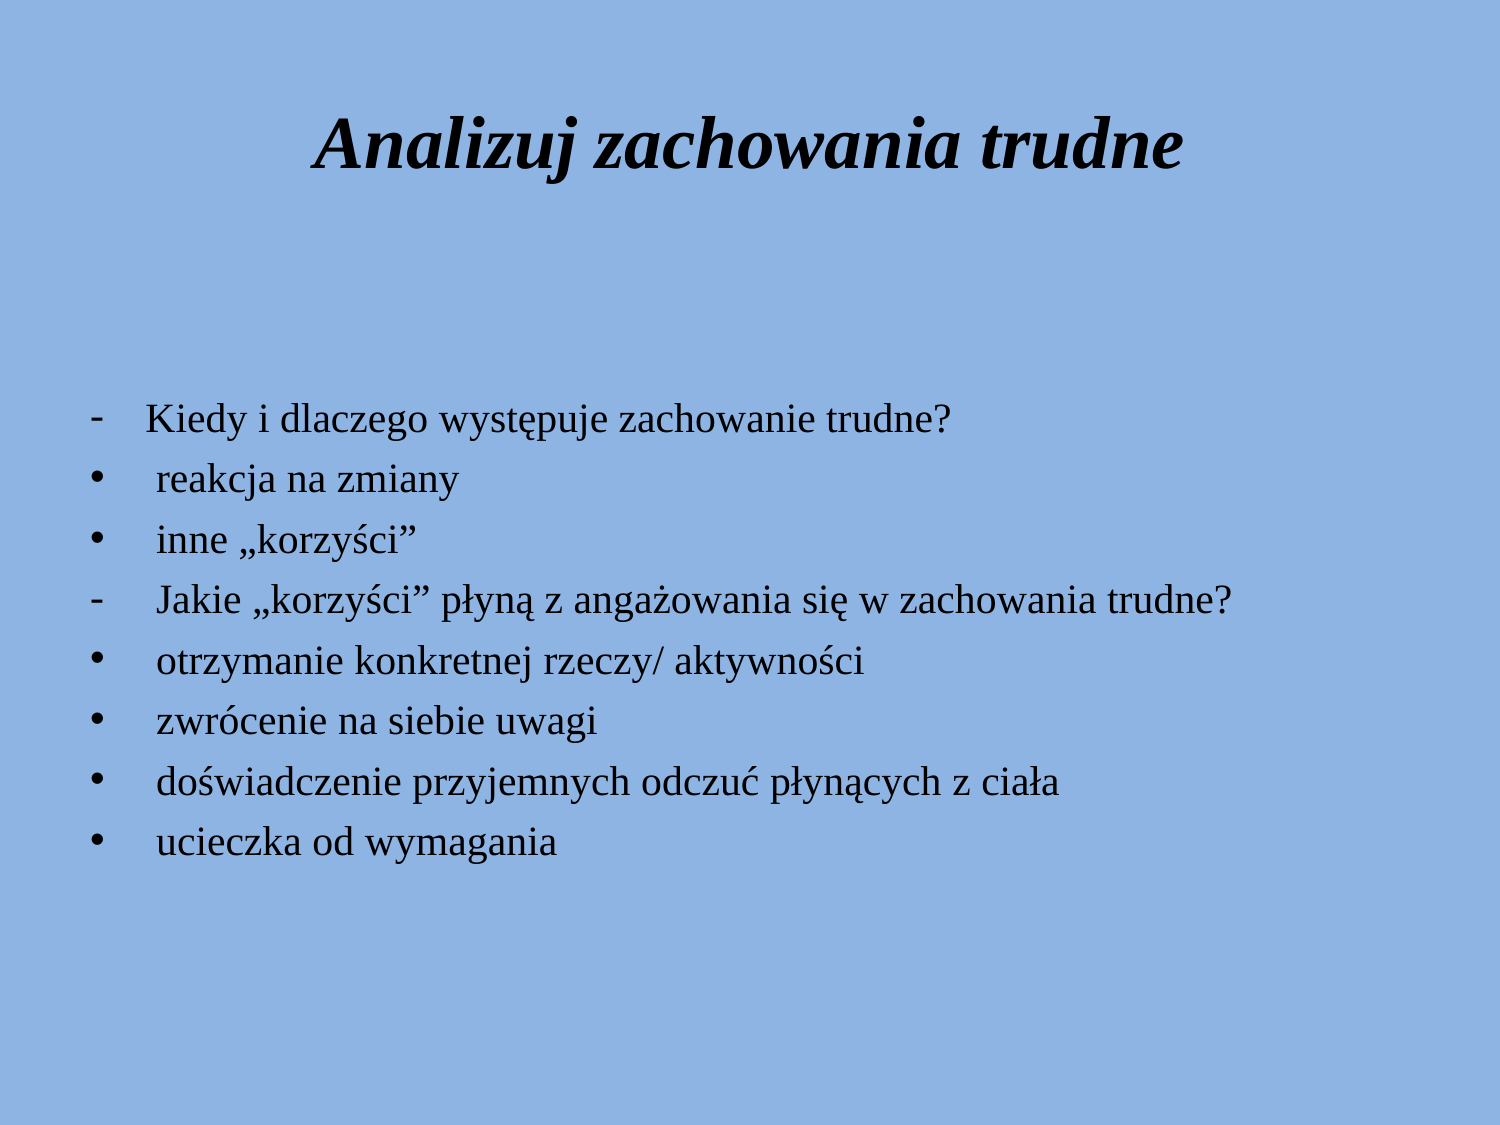

Analizuj zachowania trudne
Kiedy i dlaczego występuje zachowanie trudne?
 reakcja na zmiany
 inne „korzyści”
 Jakie „korzyści” płyną z angażowania się w zachowania trudne?
 otrzymanie konkretnej rzeczy/ aktywności
 zwrócenie na siebie uwagi
 doświadczenie przyjemnych odczuć płynących z ciała
 ucieczka od wymagania